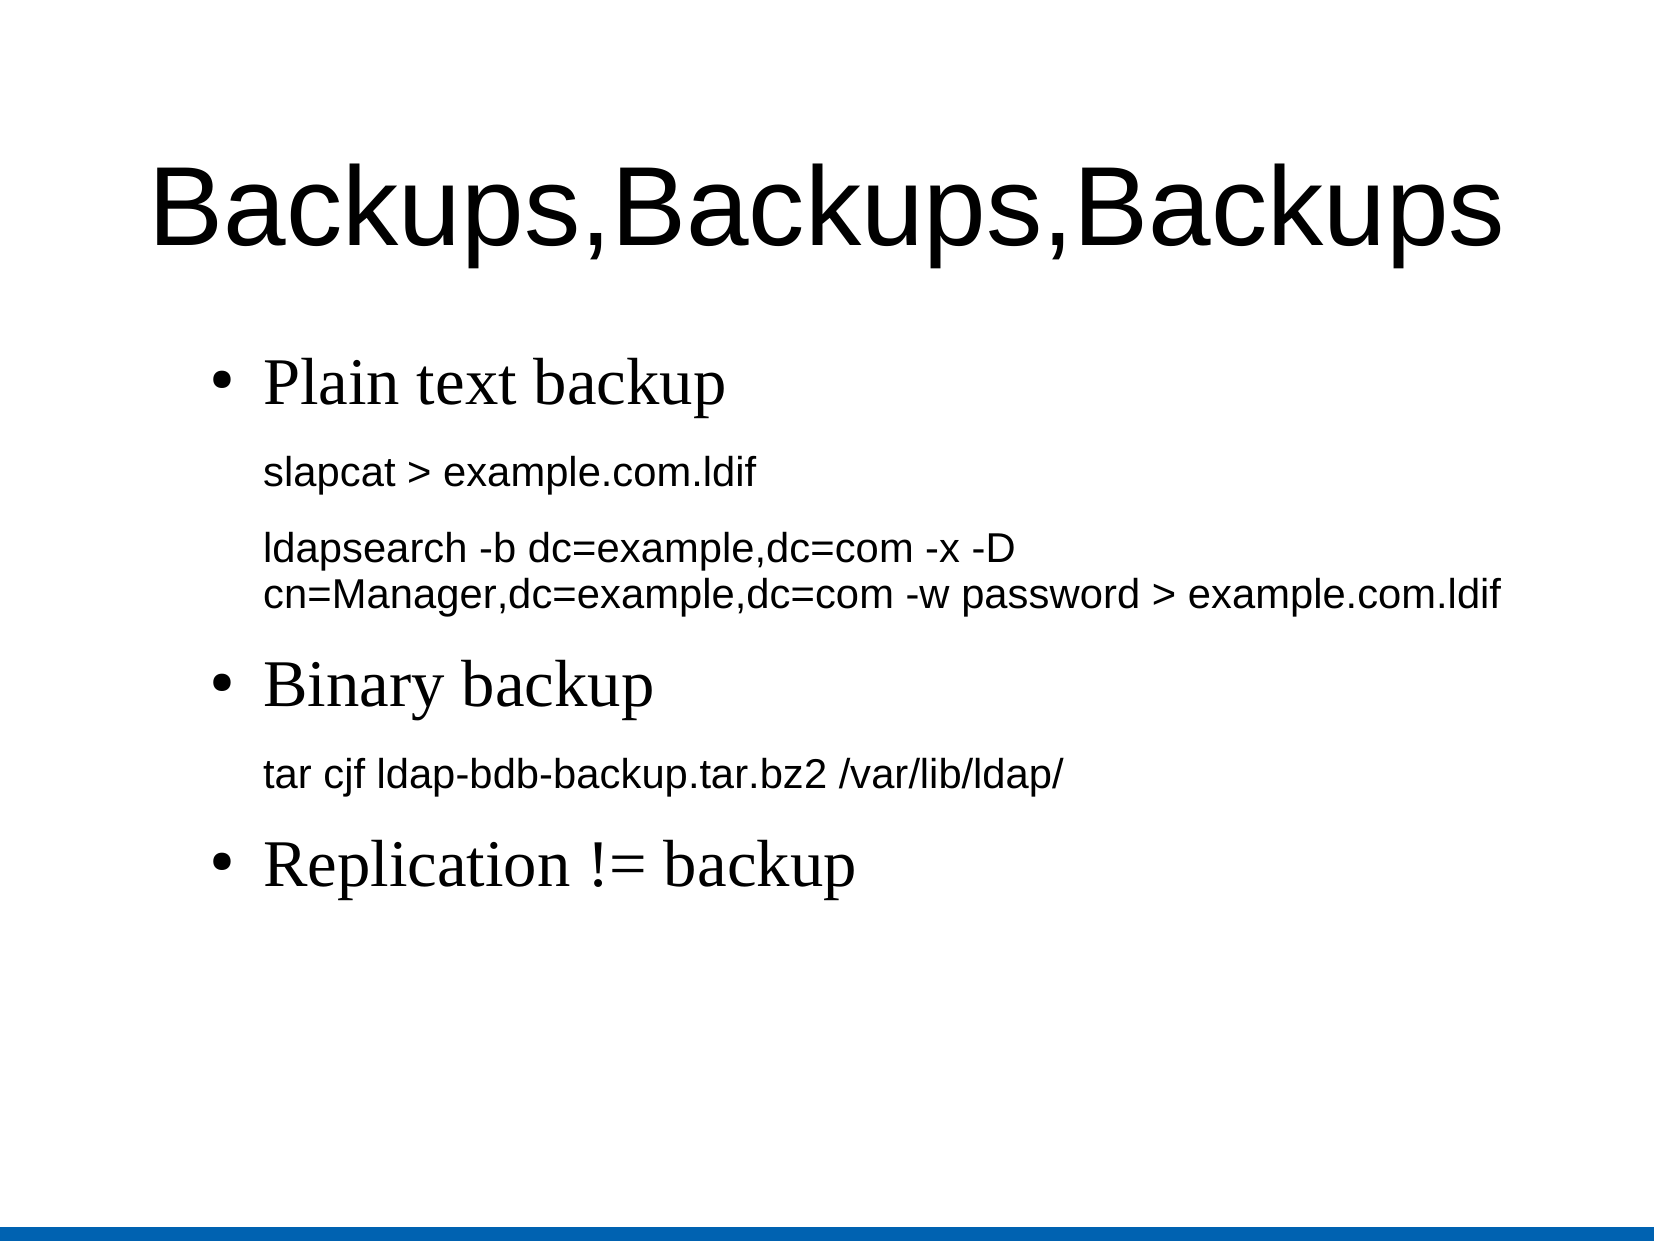

# Backups,Backups,Backups
Plain text backup
slapcat > example.com.ldif
ldapsearch -b dc=example,dc=com -x -D cn=Manager,dc=example,dc=com -w password > example.com.ldif
Binary backup
tar cjf ldap-bdb-backup.tar.bz2 /var/lib/ldap/
Replication != backup